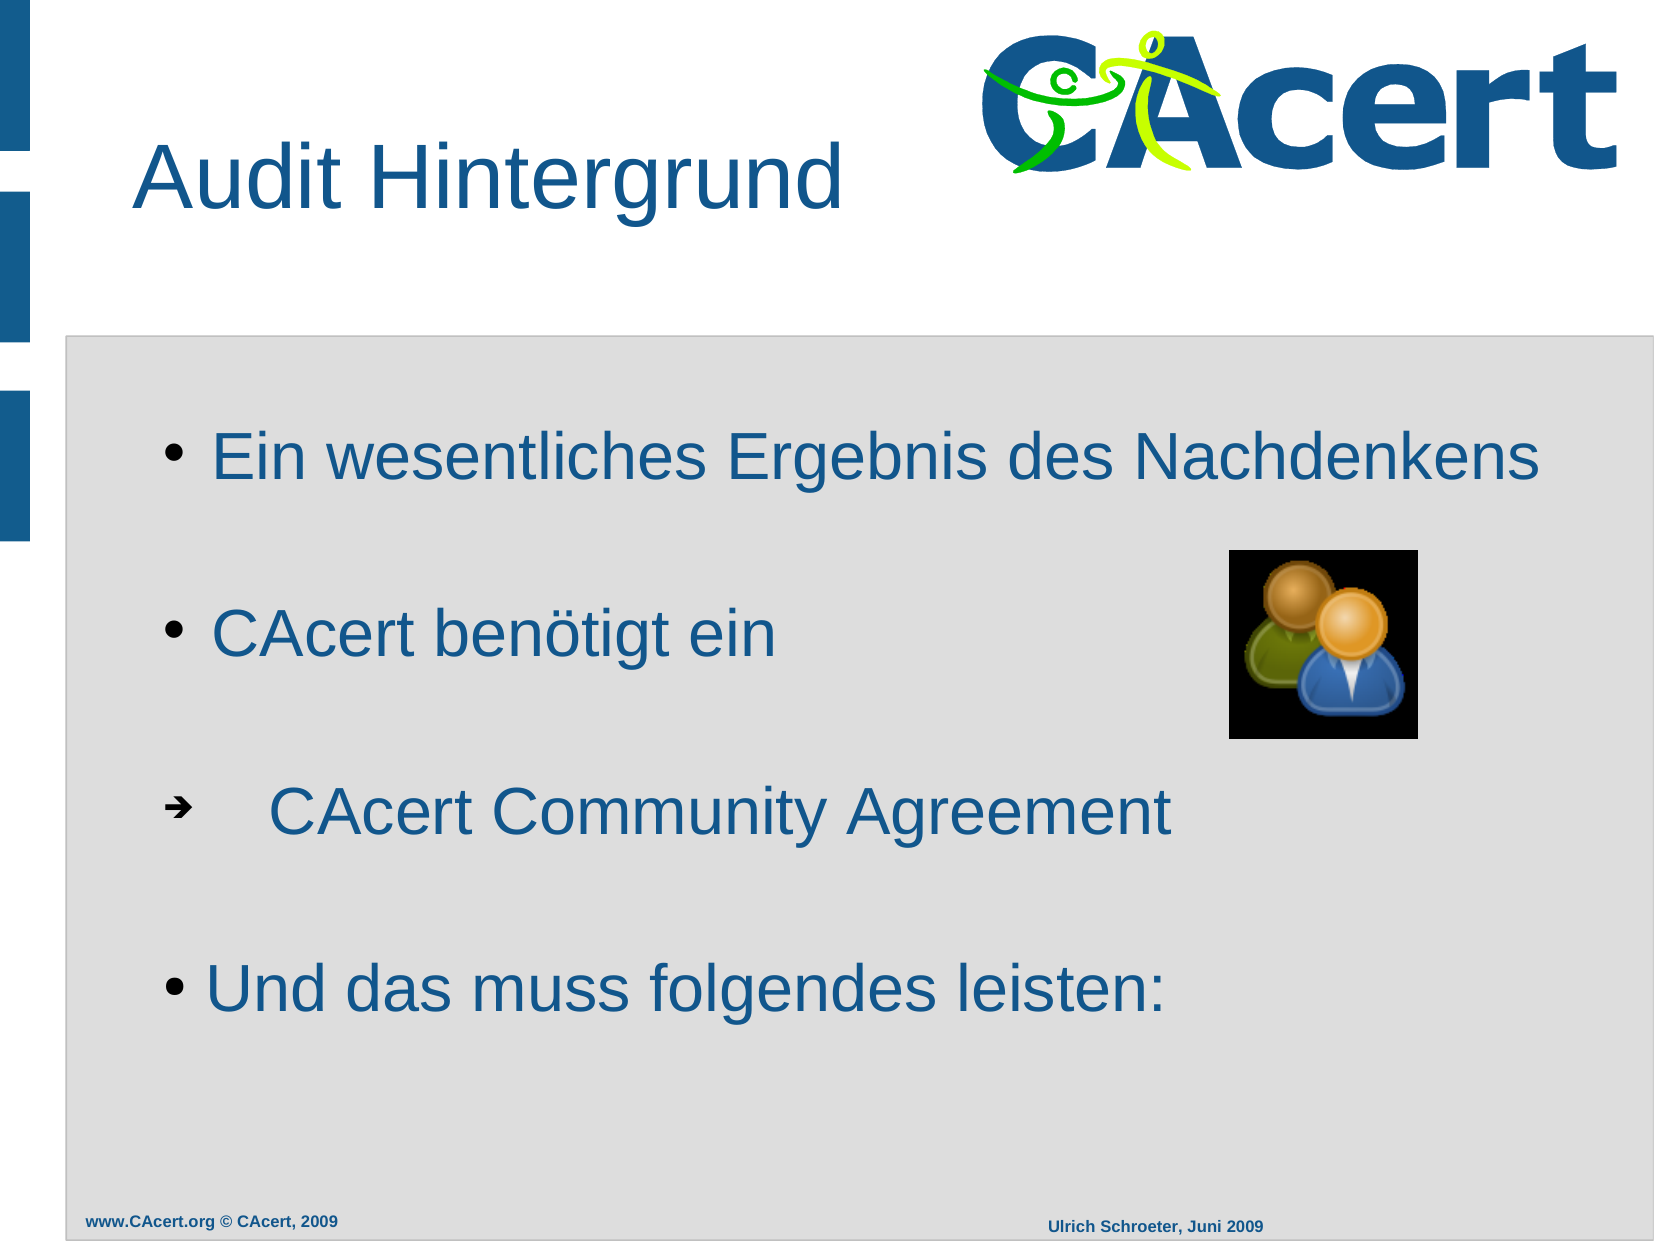

Audit Hintergrund
 Ein wesentliches Ergebnis des Nachdenkens
 CAcert benötigt ein
 CAcert Community Agreement
 Und das muss folgendes leisten: